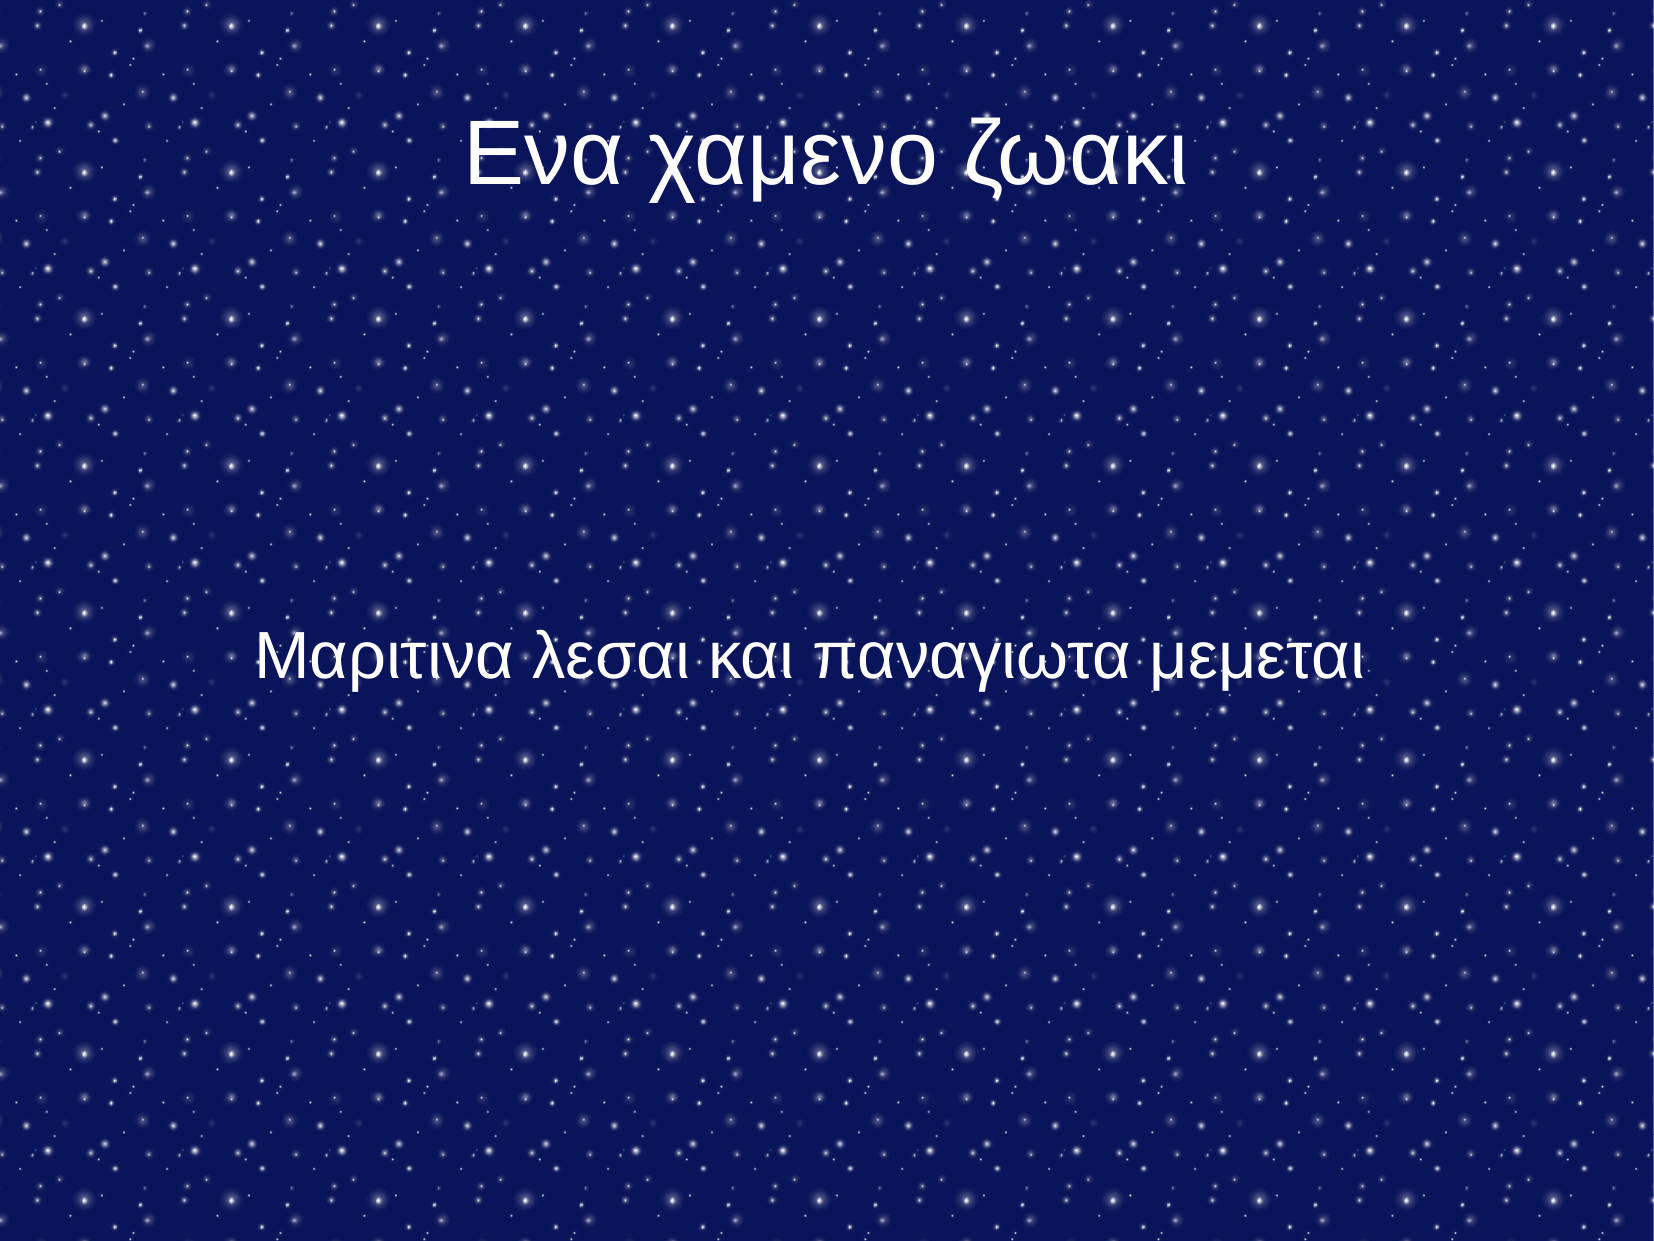

# Ενα χαμενο ζωακι
Μαριτινα λεσαι και παναγιωτα μεμεται